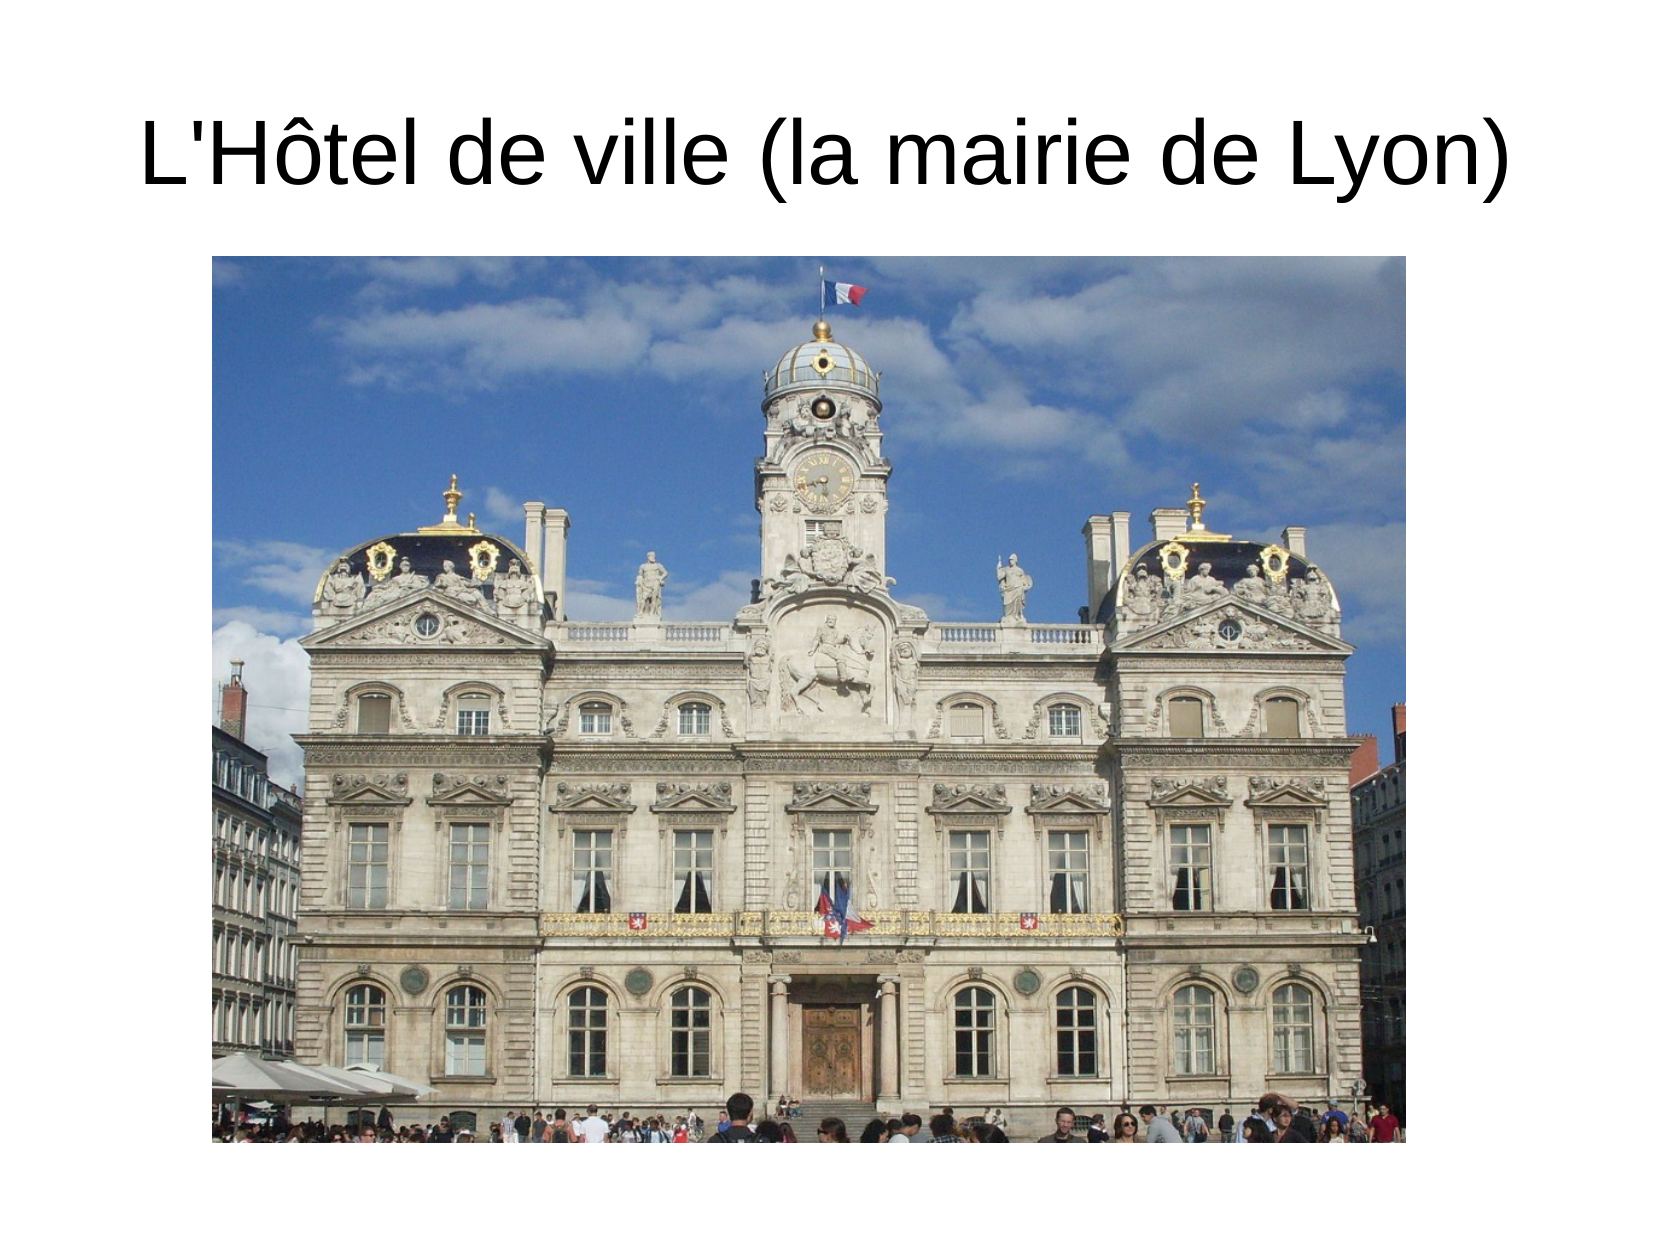

# L'Hôtel de ville (la mairie de Lyon)